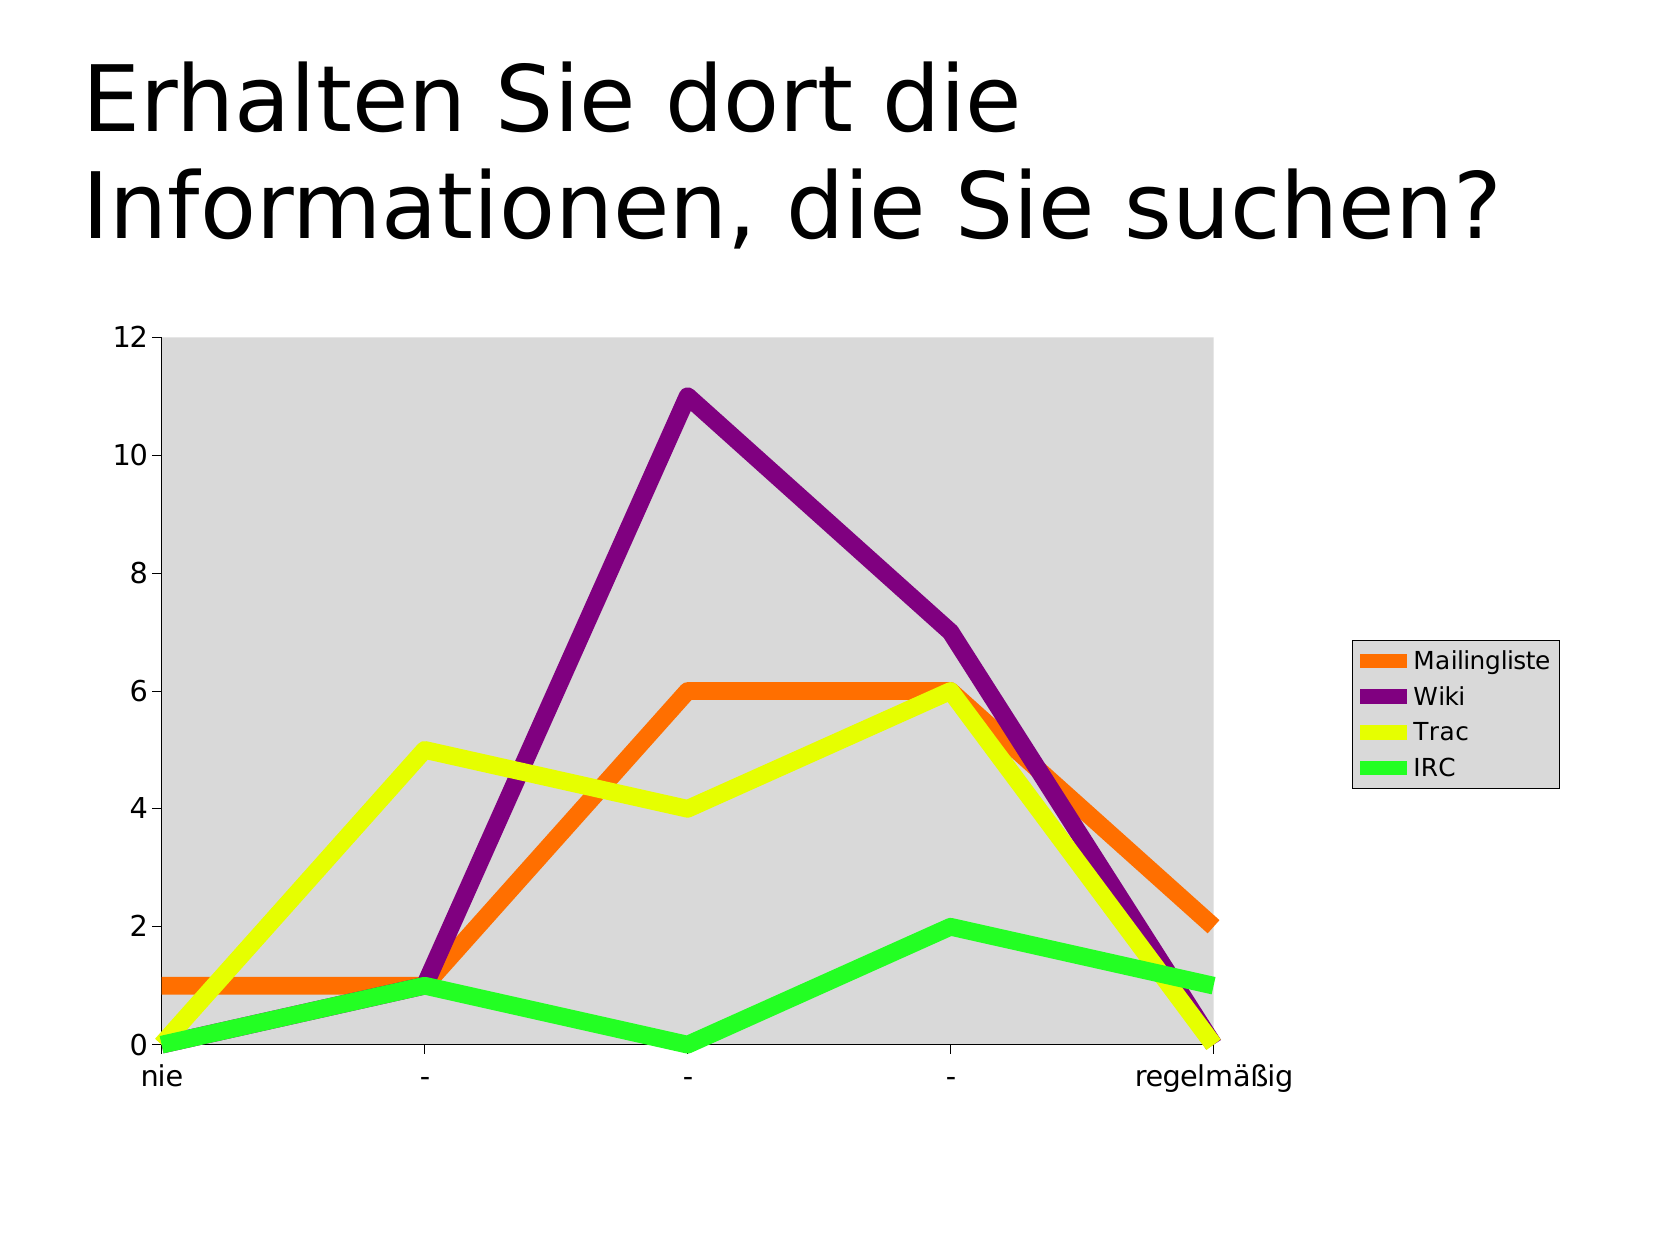

# Erhalten Sie dort die Informationen, die Sie suchen?
### Chart
| Category | Mailingliste | Wiki | Trac | IRC |
|---|---|---|---|---|
| nie | 1.0 | 0.0 | 0.0 | 0.0 |
| - | 1.0 | 1.0 | 5.0 | 1.0 |
| - | 6.0 | 11.0 | 4.0 | 0.0 |
| - | 6.0 | 7.0 | 6.0 | 2.0 |
| regelmäßig | 2.0 | 0.0 | 0.0 | 1.0 |